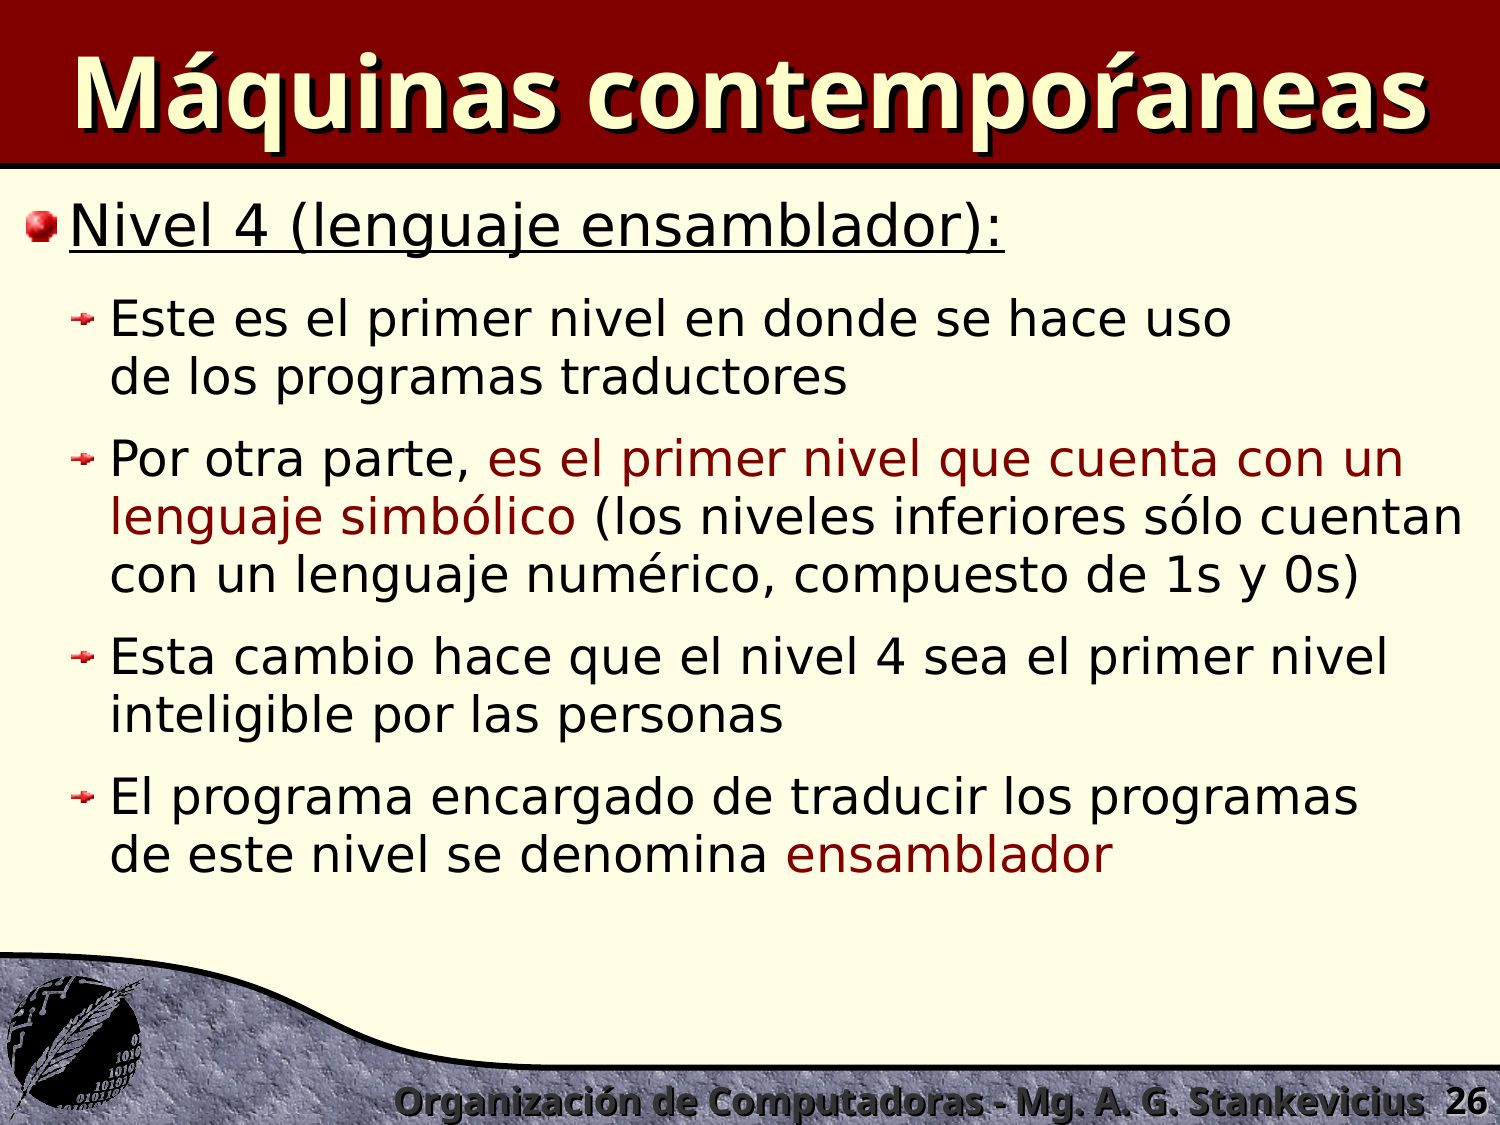

# Máquinas contempoŕaneas
Nivel 4 (lenguaje ensamblador):
Este es el primer nivel en donde se hace uso
de los programas traductores
Por otra parte, es el primer nivel que cuenta con un lenguaje simbólico (los niveles inferiores sólo cuentan con un lenguaje numérico, compuesto de 1s y 0s)
Esta cambio hace que el nivel 4 sea el primer nivel inteligible por las personas
El programa encargado de traducir los programas
de este nivel se denomina ensamblador
26